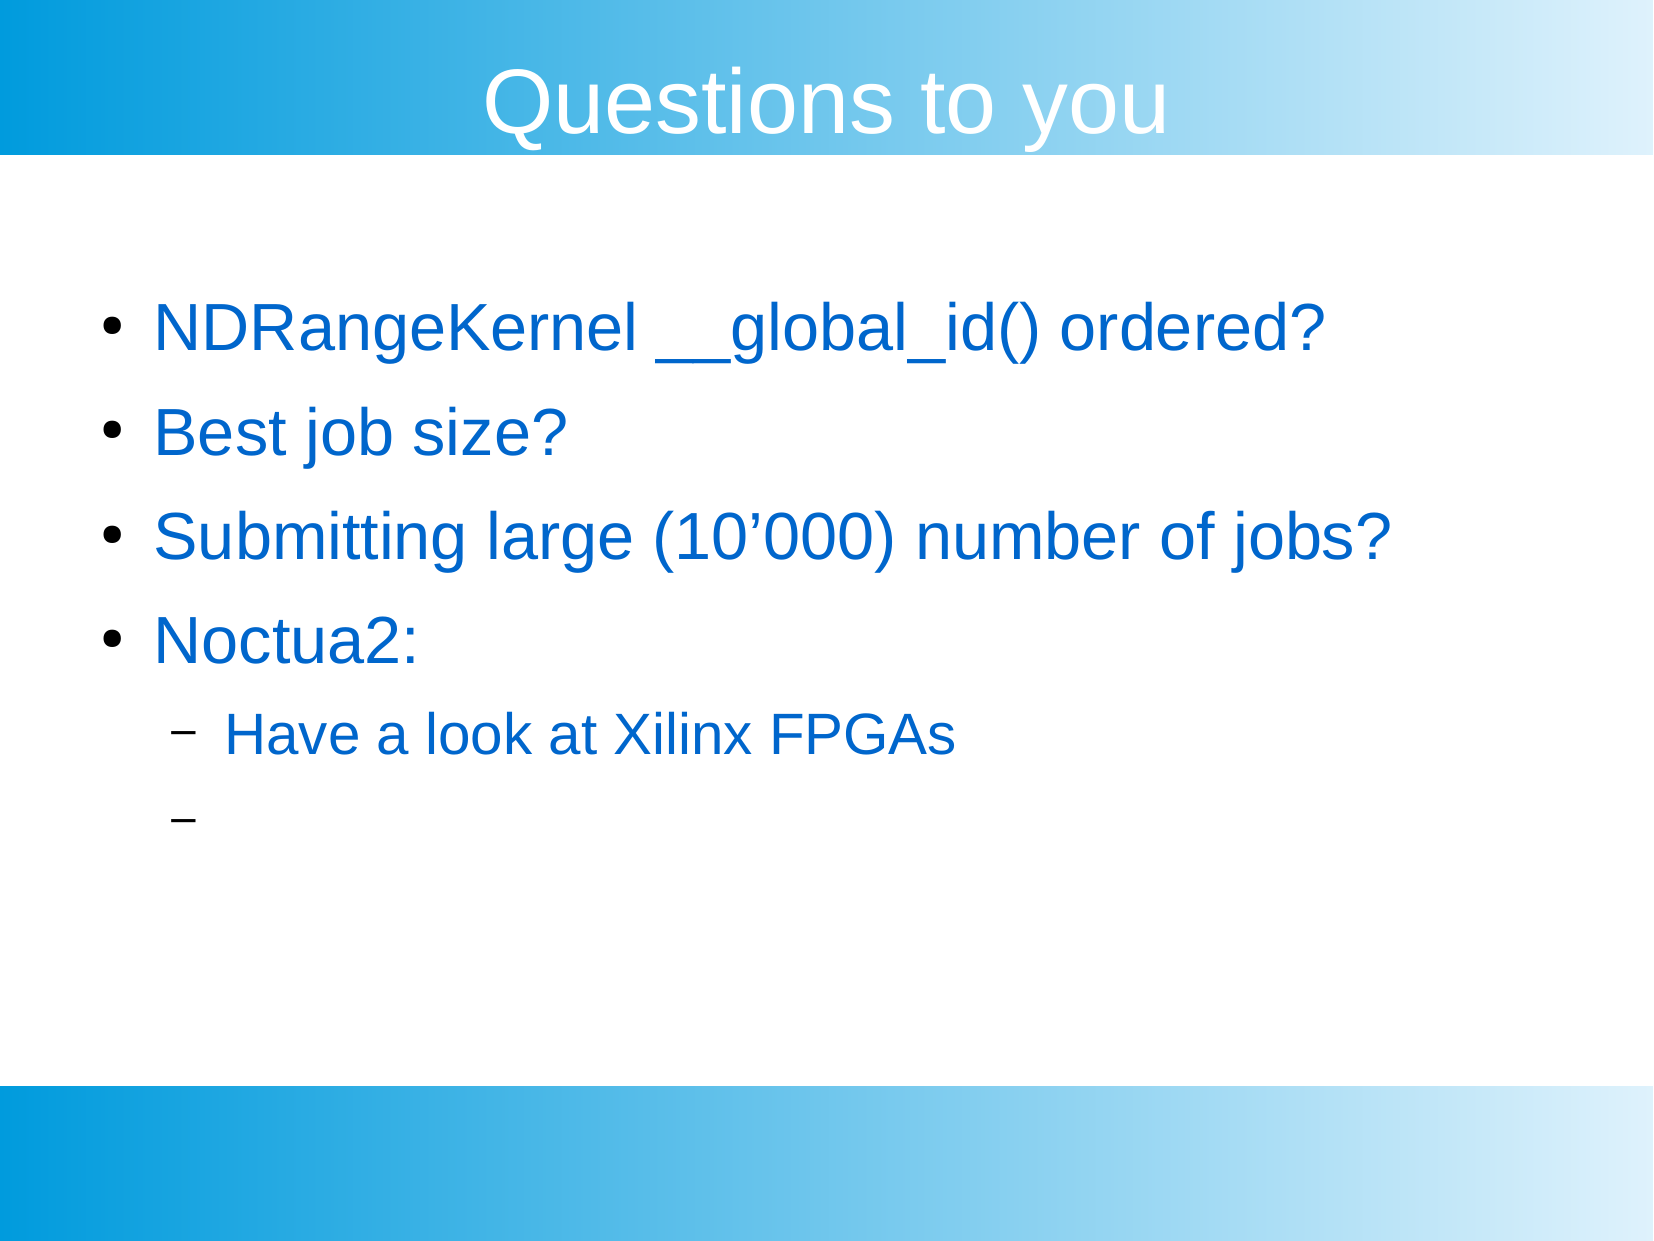

# Questions to you
NDRangeKernel __global_id() ordered?
Best job size?
Submitting large (10’000) number of jobs?
Noctua2:
Have a look at Xilinx FPGAs